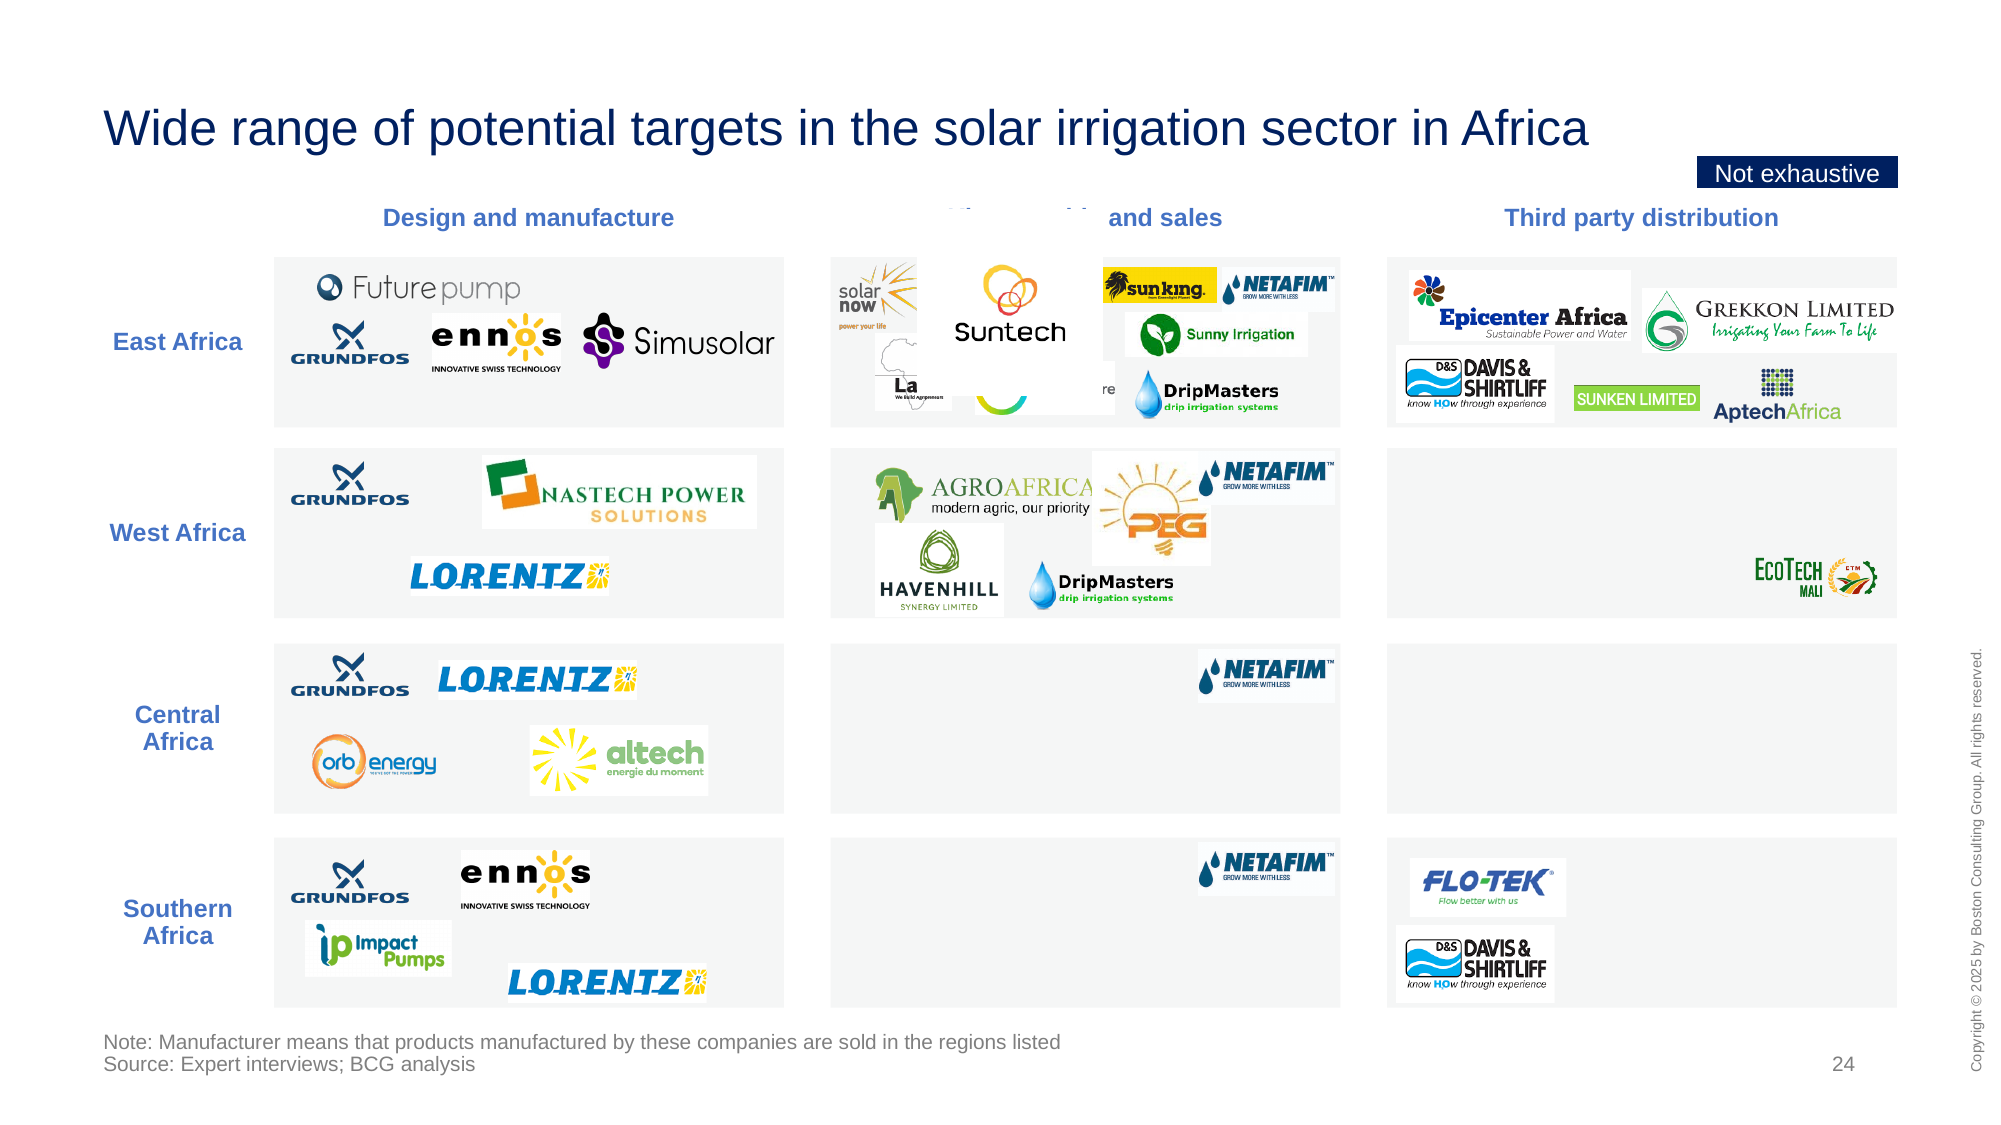

Wide range of potential targets in the solar irrigation sector in Africa
Not exhaustive
Design and manufacture
Kit assembly and sales
Third party distribution
East Africa
West Africa
Central Africa
Southern Africa
Note: Manufacturer means that products manufactured by these companies are sold in the regions listed
Source: Expert interviews; BCG analysis